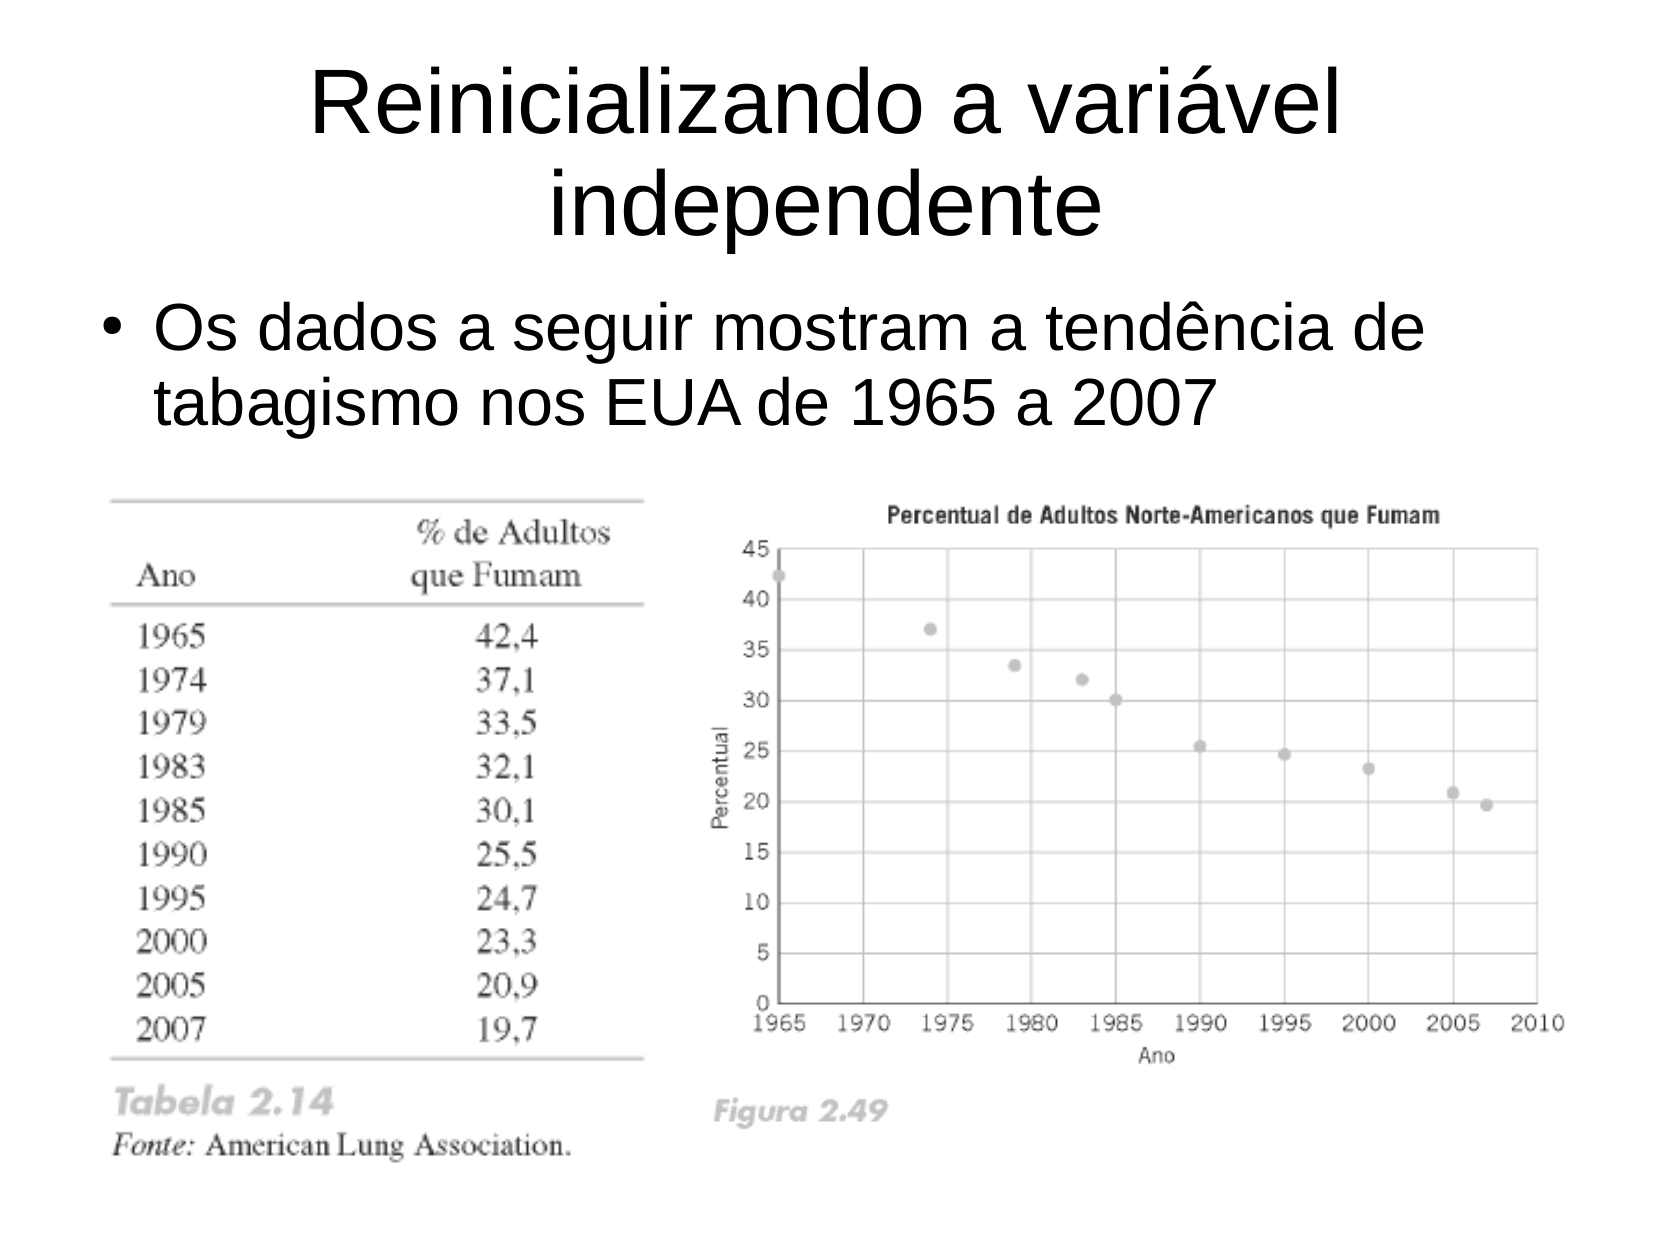

# Reinicializando a variável independente
Os dados a seguir mostram a tendência de tabagismo nos EUA de 1965 a 2007